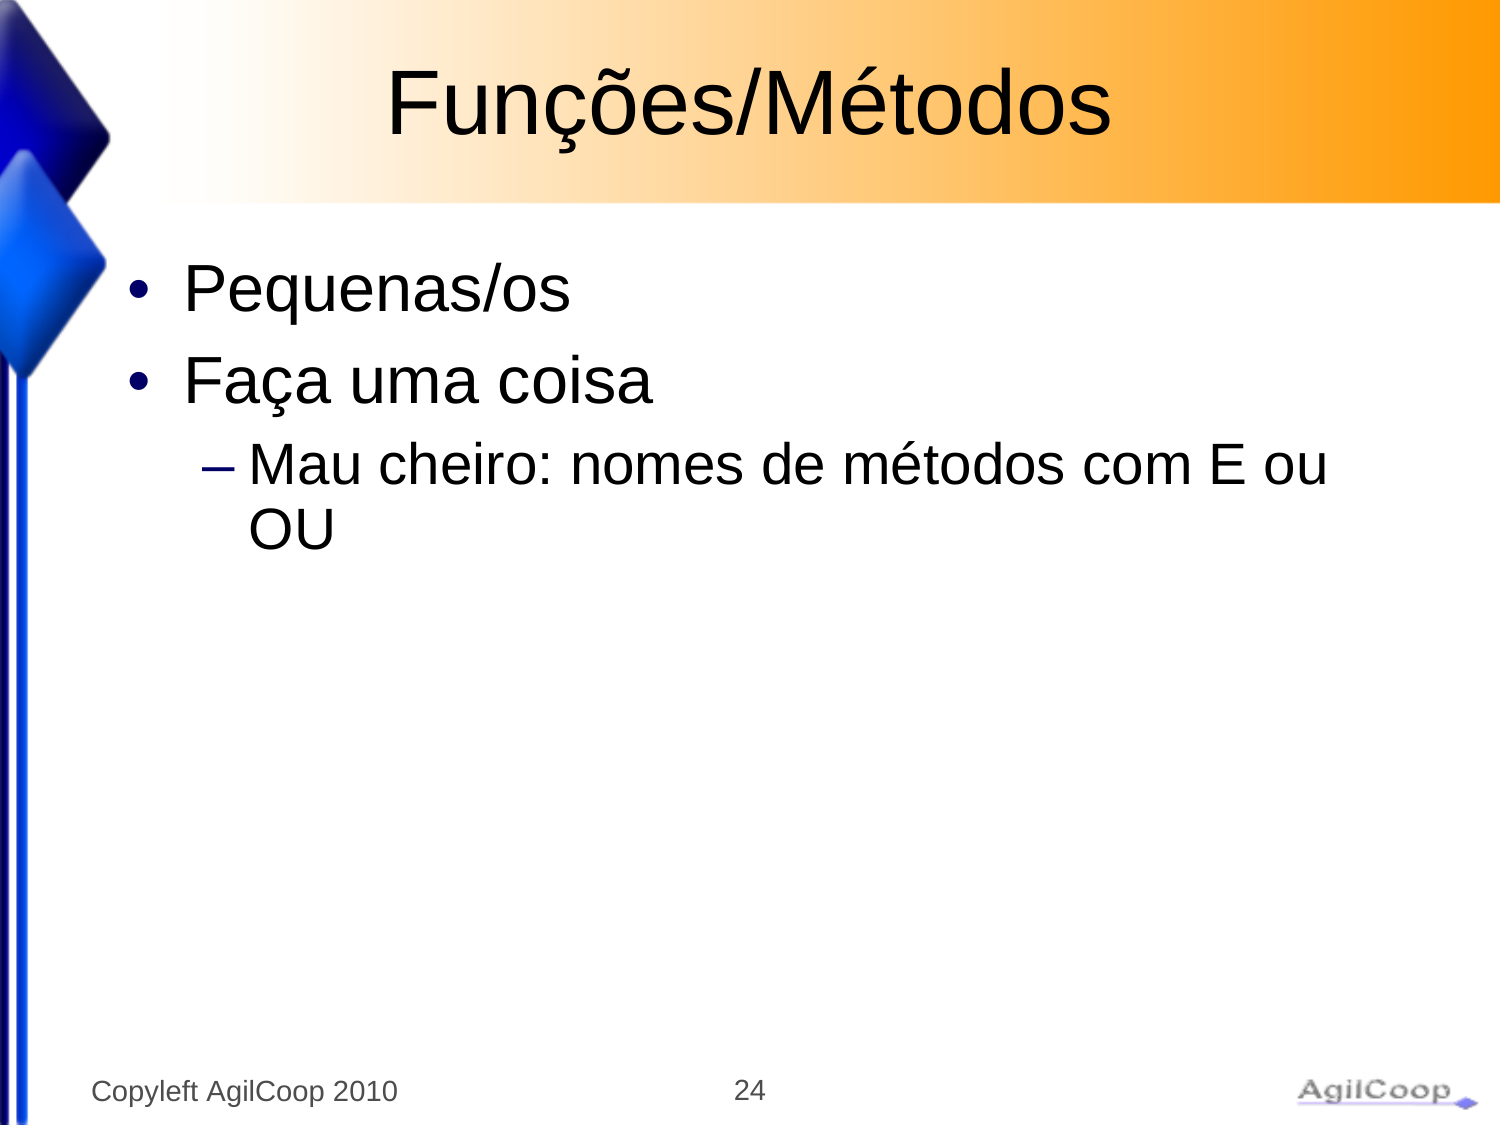

# Funções/Métodos
Pequenas/os
Faça uma coisa
Mau cheiro: nomes de métodos com E ou OU
Copyleft AgilCoop 2010
24